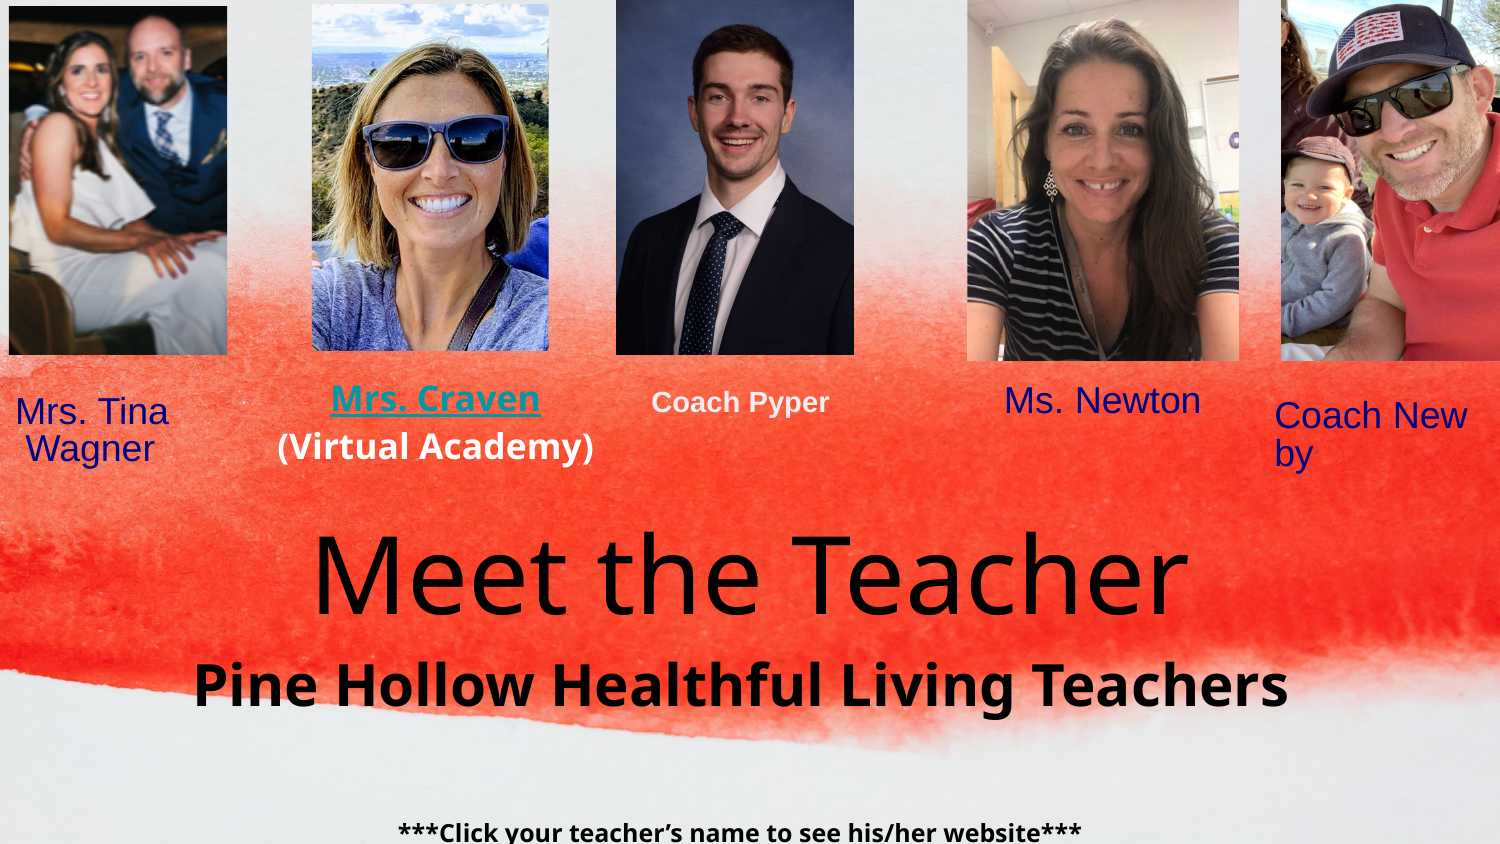

Mrs. Craven (Virtual Academy)
Ms. Newton
Mrs. Tina Wagner
Coach Pyper
Coach Newby
# Meet the Teacher
Pine Hollow Healthful Living Teachers
***Click your teacher’s name to see his/her website***